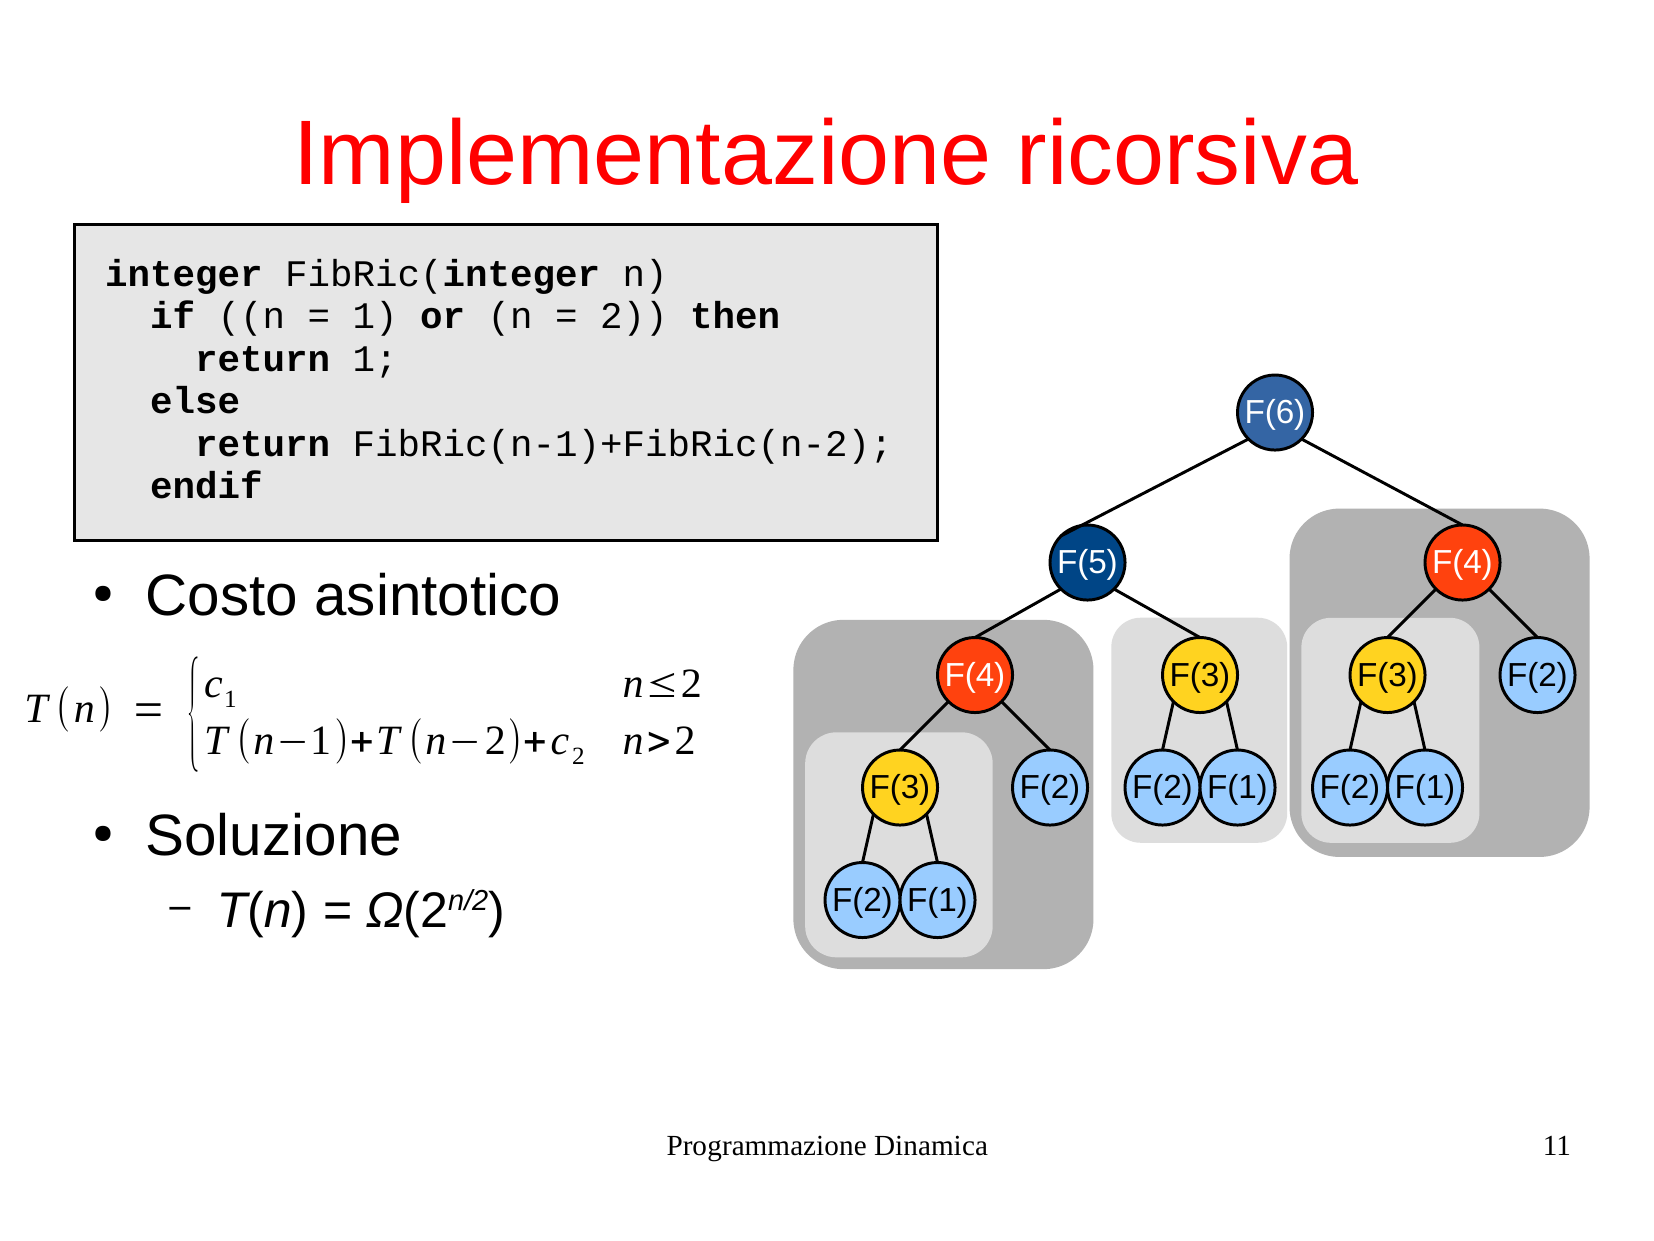

# Implementazione ricorsiva
integer FibRic(integer n)
 if ((n = 1) or (n = 2)) then
 return 1;
 else
 return FibRic(n-1)+FibRic(n-2);
 endif
F(6)
F(5)
F(4)
Costo asintotico
Soluzione
T(n) = Ω(2n/2)
F(4)
F(3)
F(3)
F(2)
F(3)
F(2)
F(2)
F(1)
F(2)
F(1)
F(2)
F(1)
Programmazione Dinamica
11